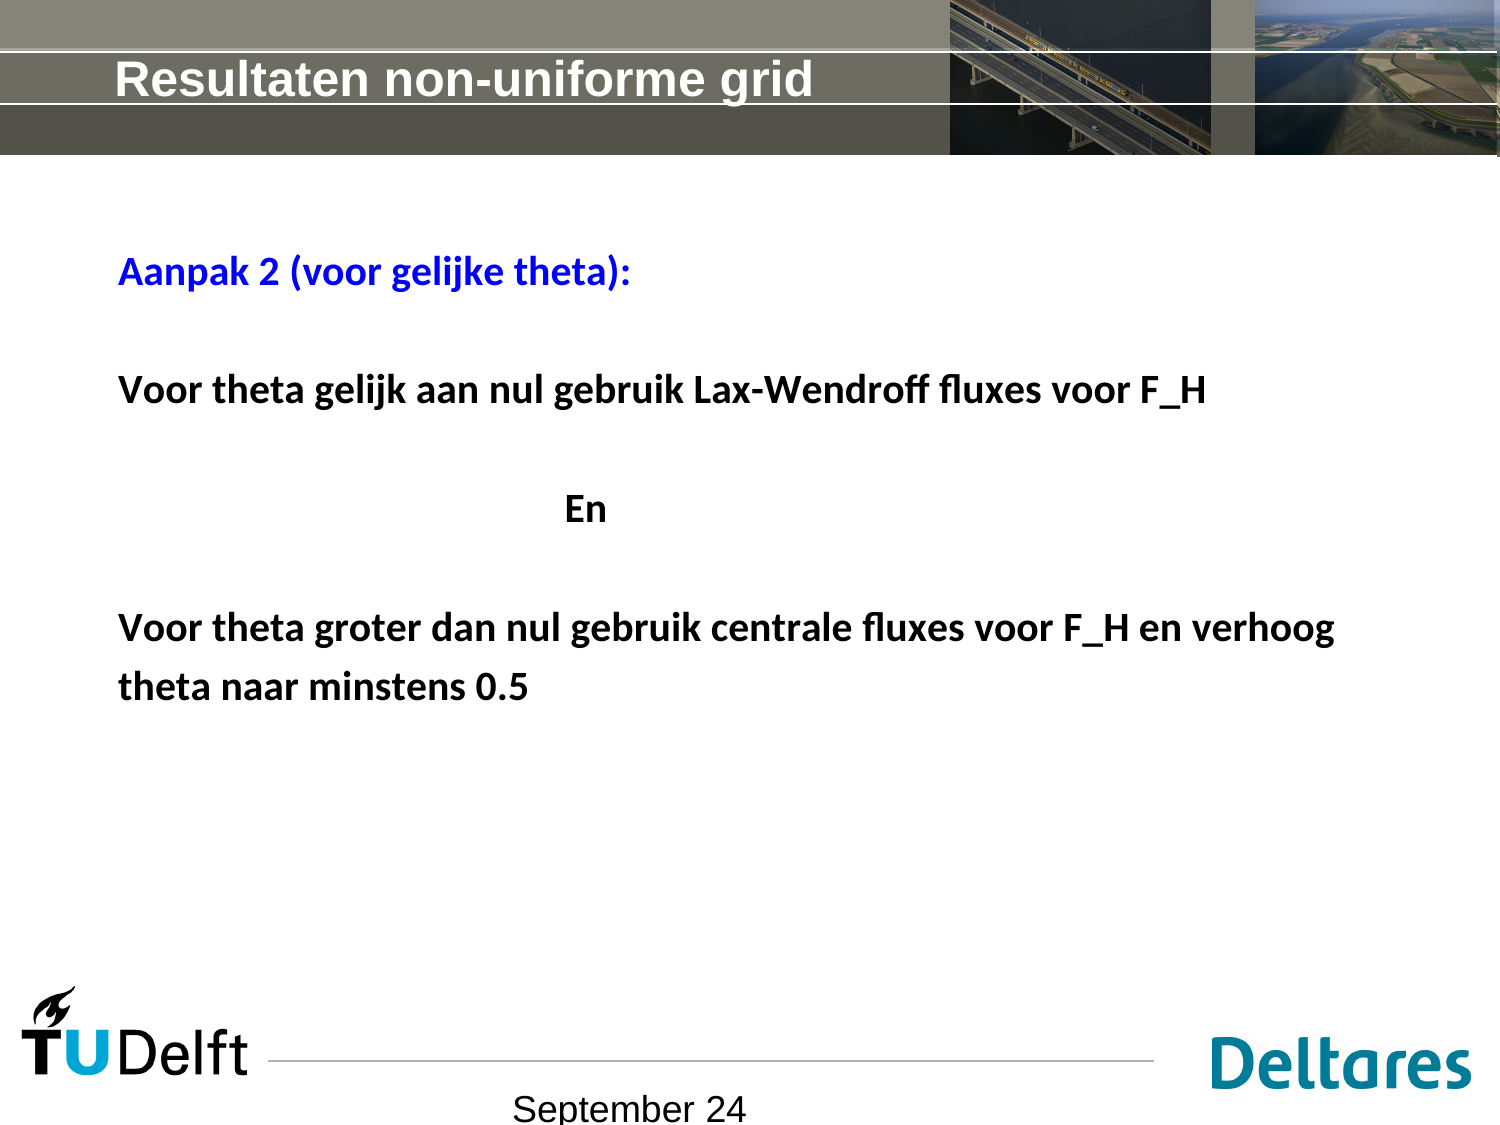

# Resultaten non-uniforme grid
Aanpak 2 (voor gelijke theta):
Voor theta gelijk aan nul gebruik Lax-Wendroff fluxes voor F_H
 En
Voor theta groter dan nul gebruik centrale fluxes voor F_H en verhoog
theta naar minstens 0.5